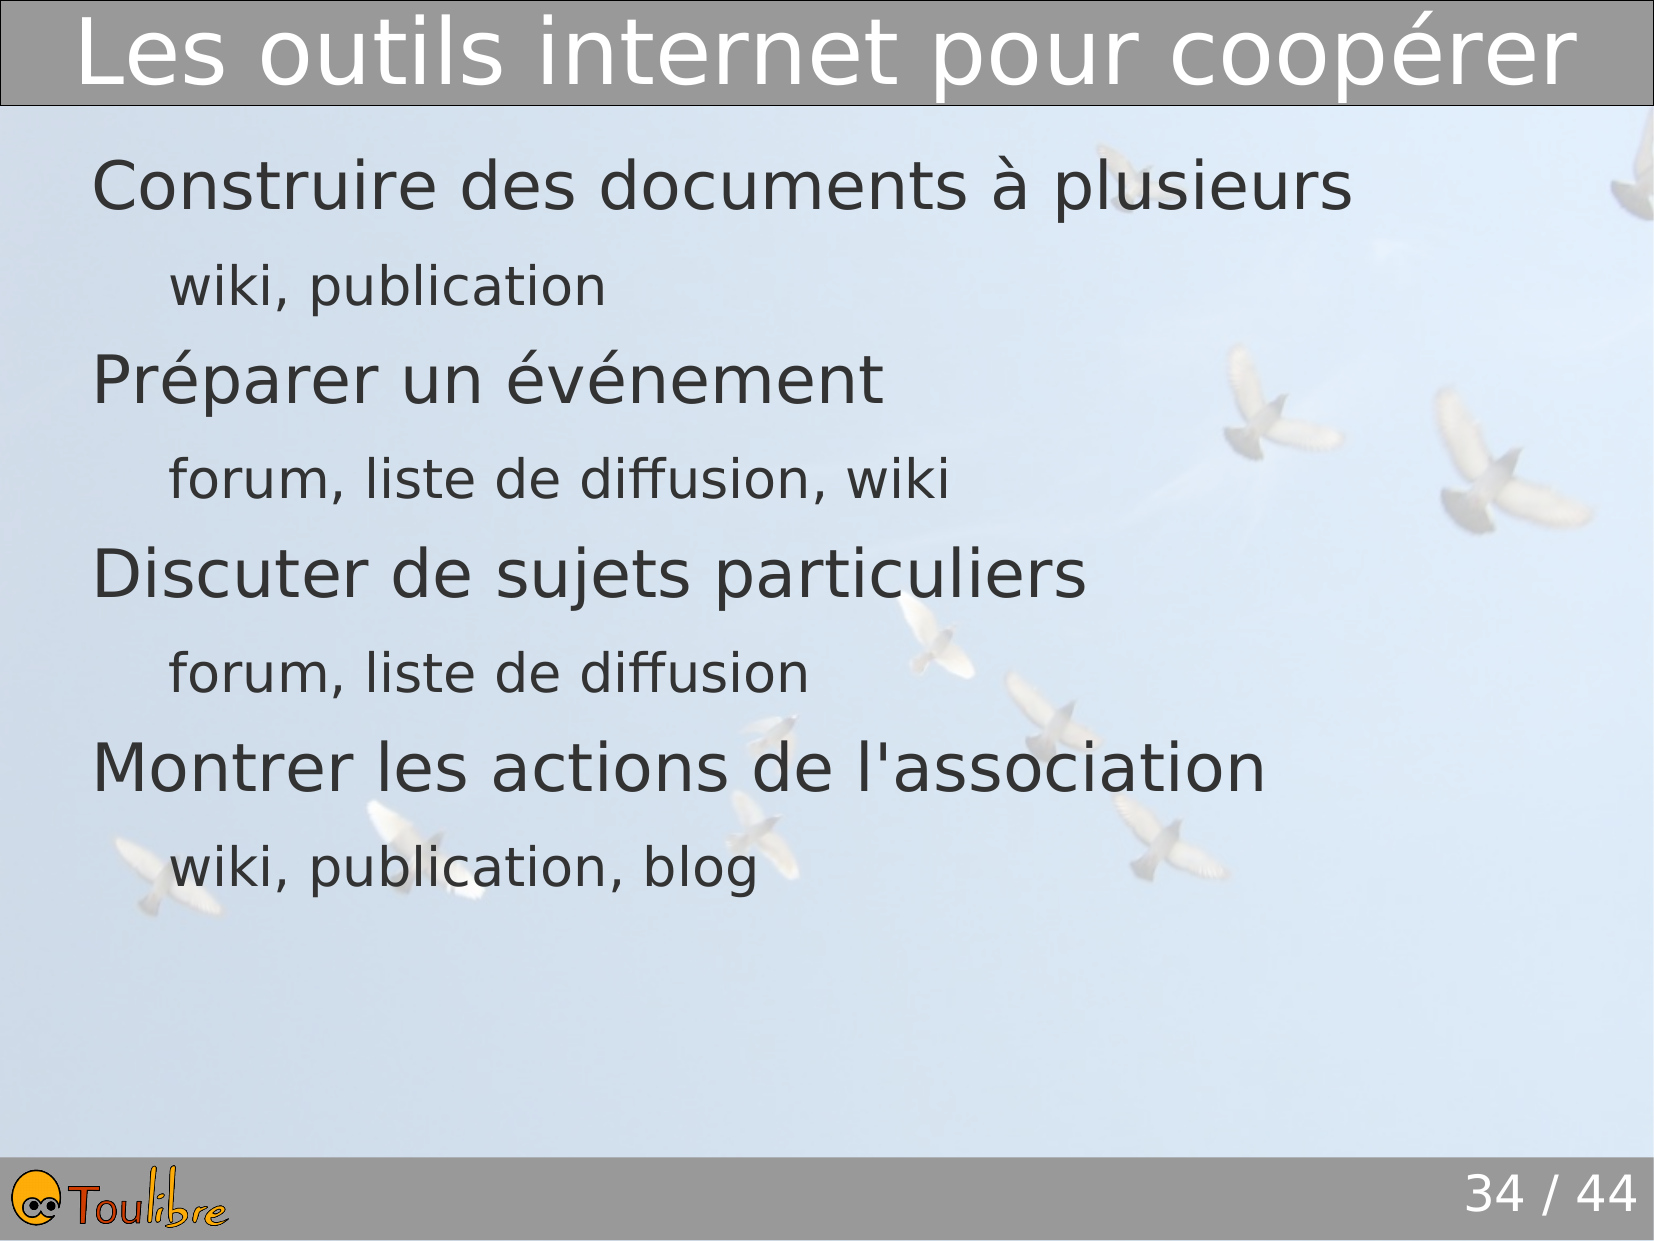

# Les outils internet pour coopérer
Construire des documents à plusieurs
wiki, publication
Préparer un événement
forum, liste de diffusion, wiki
Discuter de sujets particuliers
forum, liste de diffusion
Montrer les actions de l'association
wiki, publication, blog